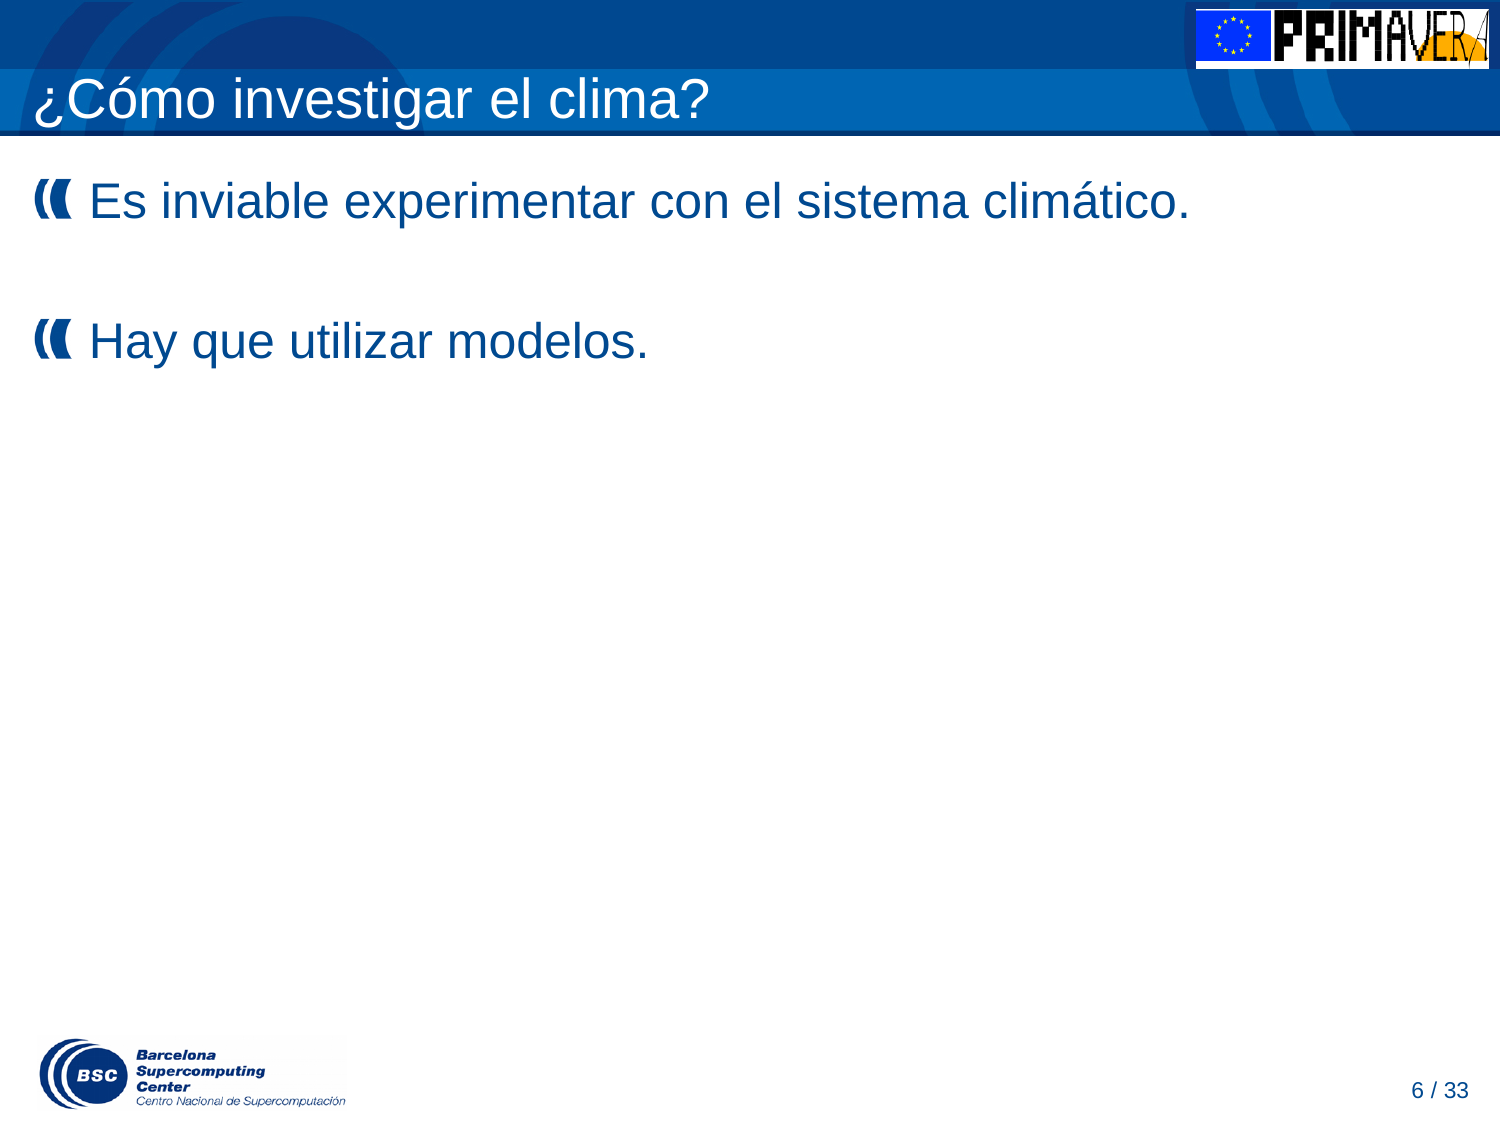

# ¿Cómo investigar el clima?
Es inviable experimentar con el sistema climático.
Hay que utilizar modelos.